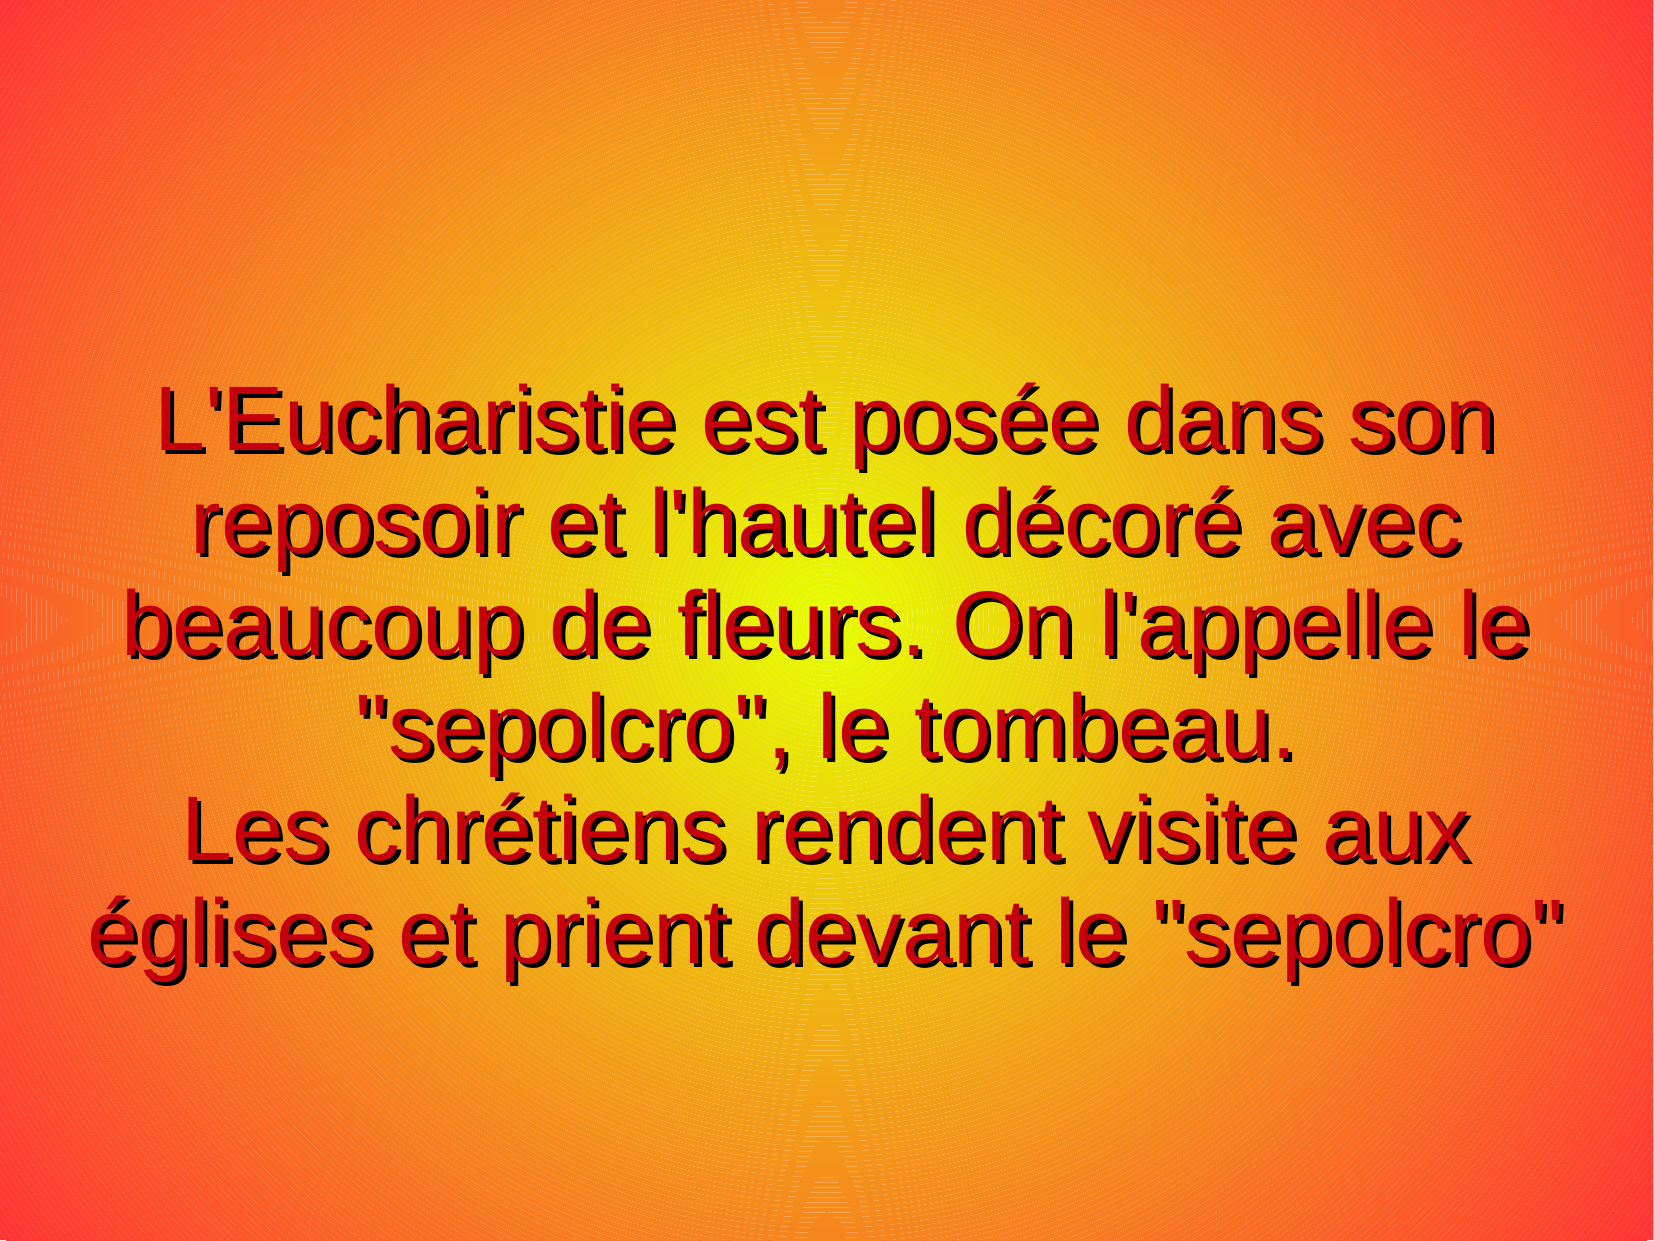

# L'Eucharistie est posée dans son reposoir et l'hautel décoré avec beaucoup de fleurs. On l'appelle le "sepolcro", le tombeau. Les chrétiens rendent visite aux églises et prient devant le "sepolcro"